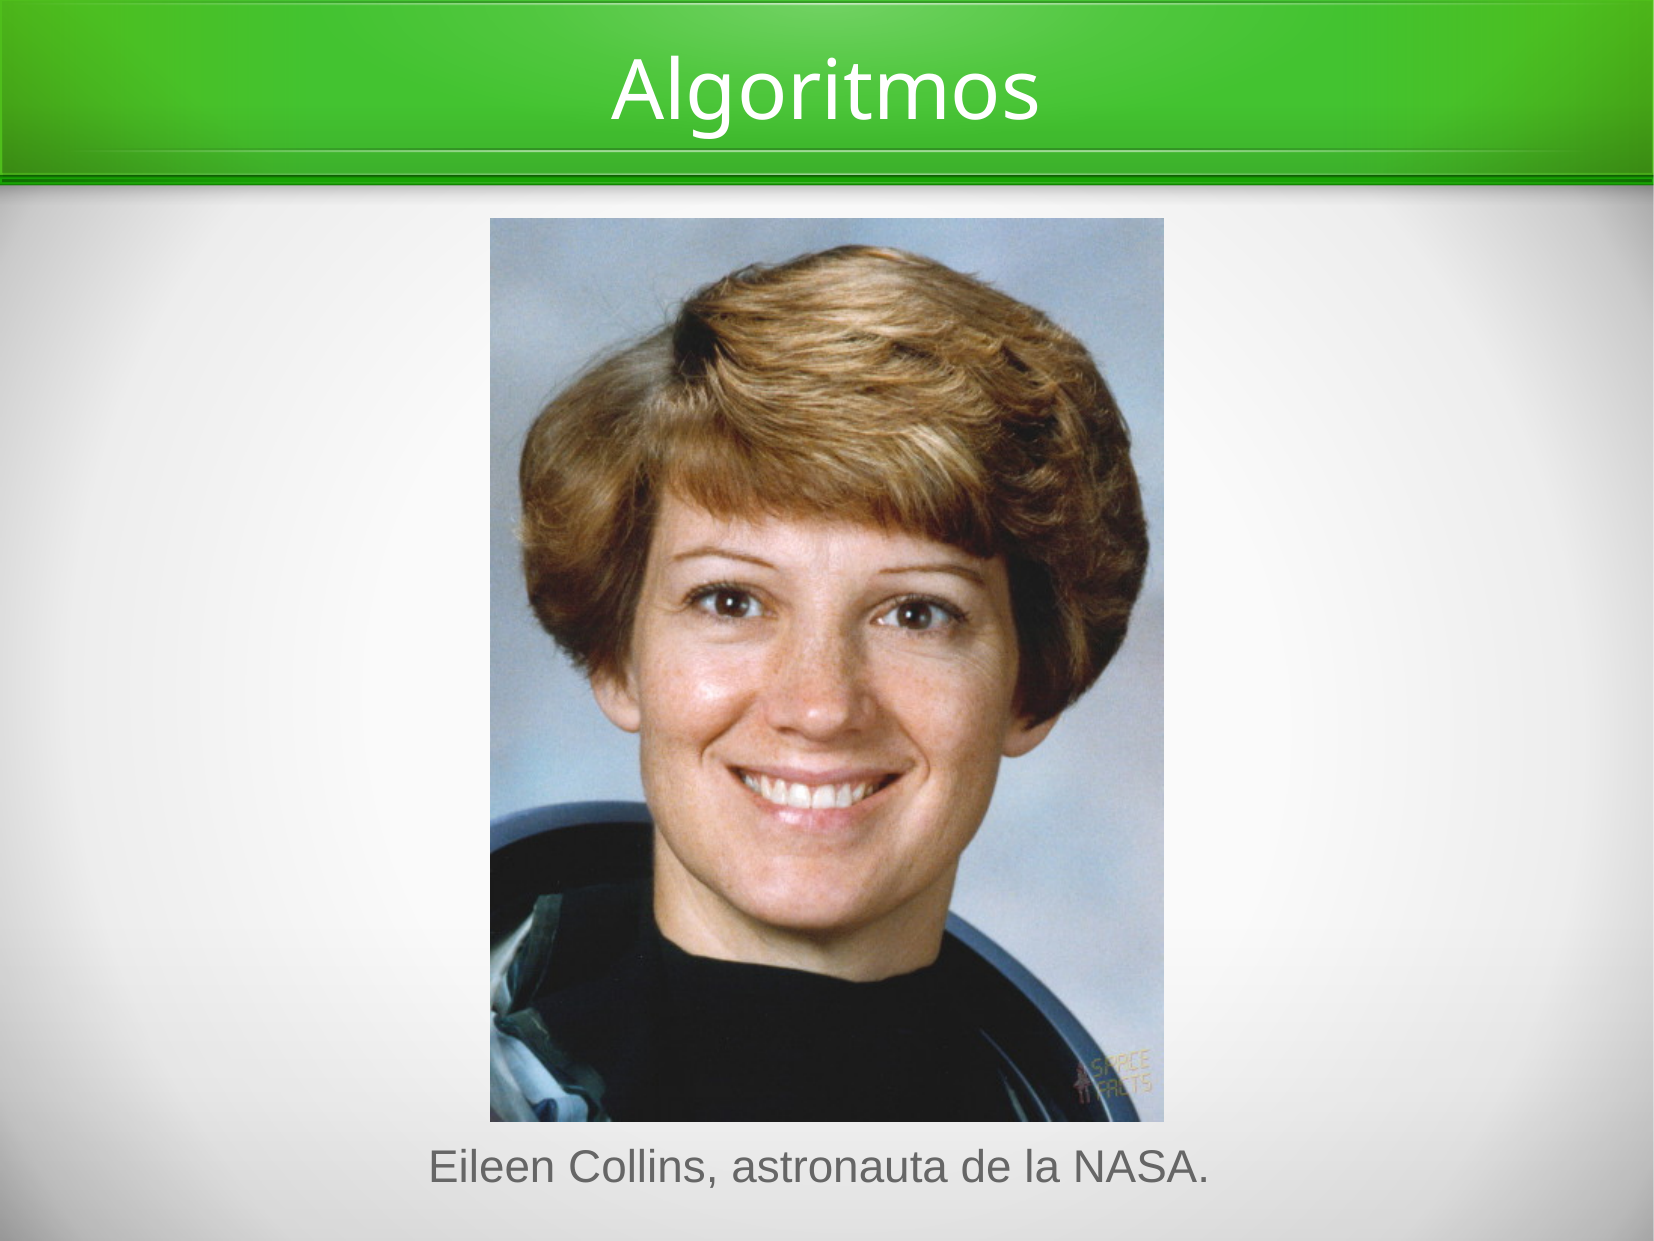

# Algoritmos
Eileen Collins, astronauta de la NASA.